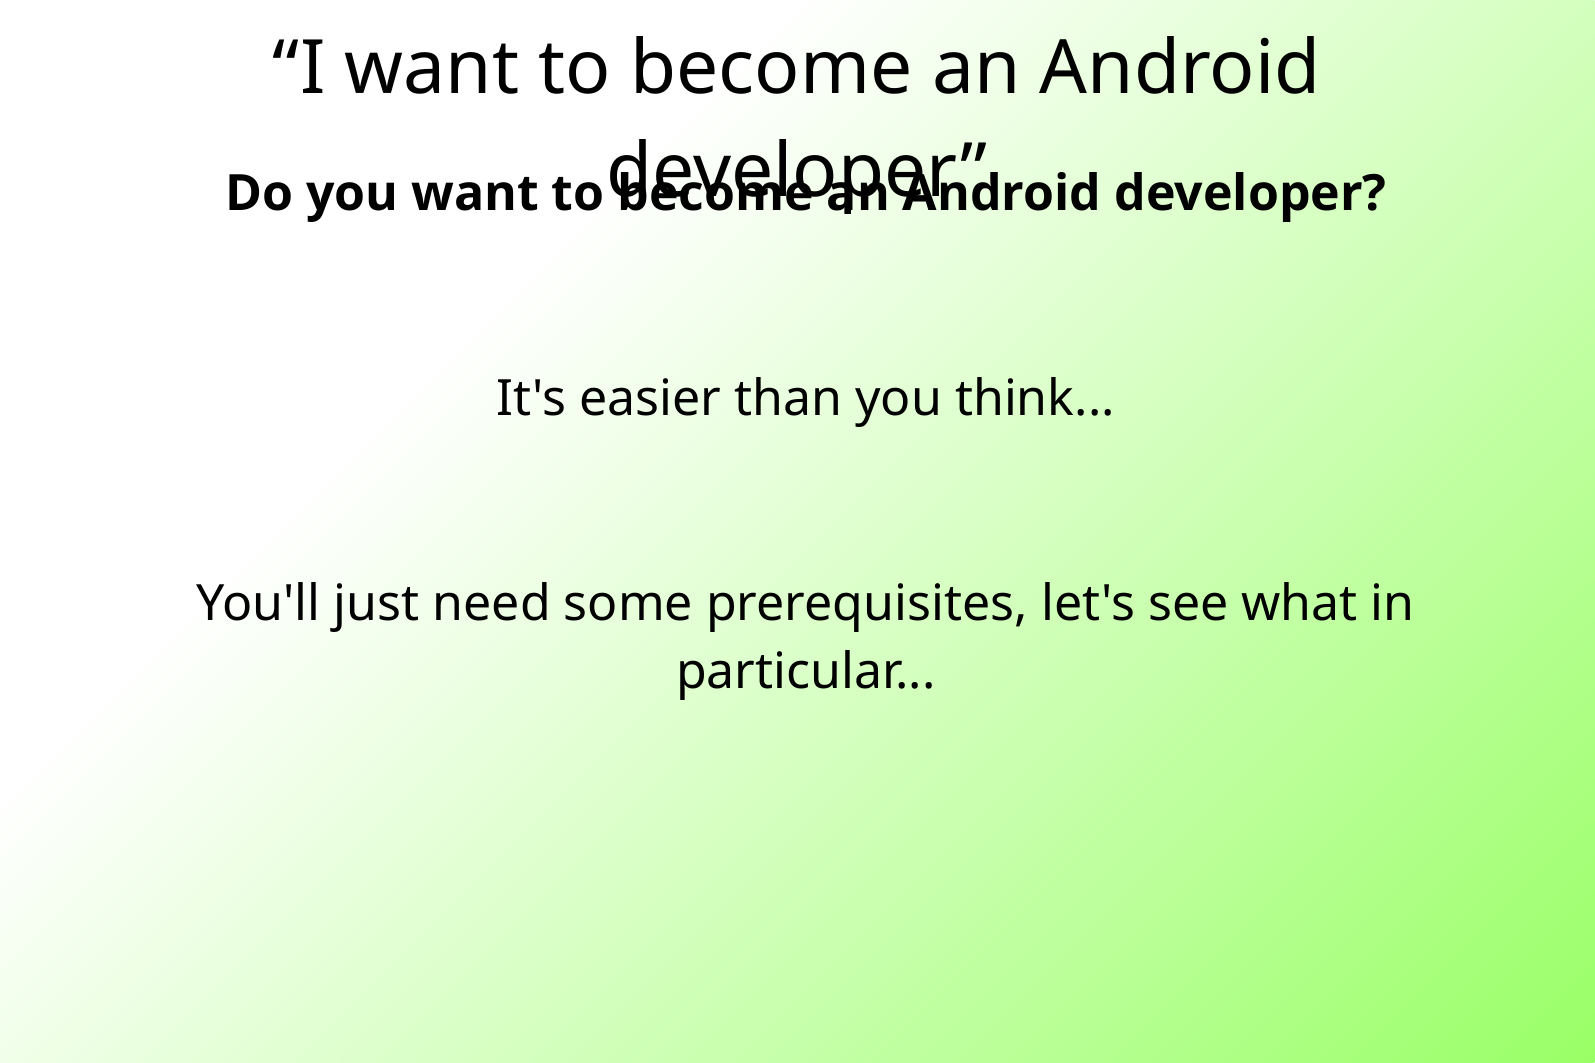

# “I want to become an Android developer”
Do you want to become an Android developer?
It's easier than you think...
You'll just need some prerequisites, let's see what in particular...